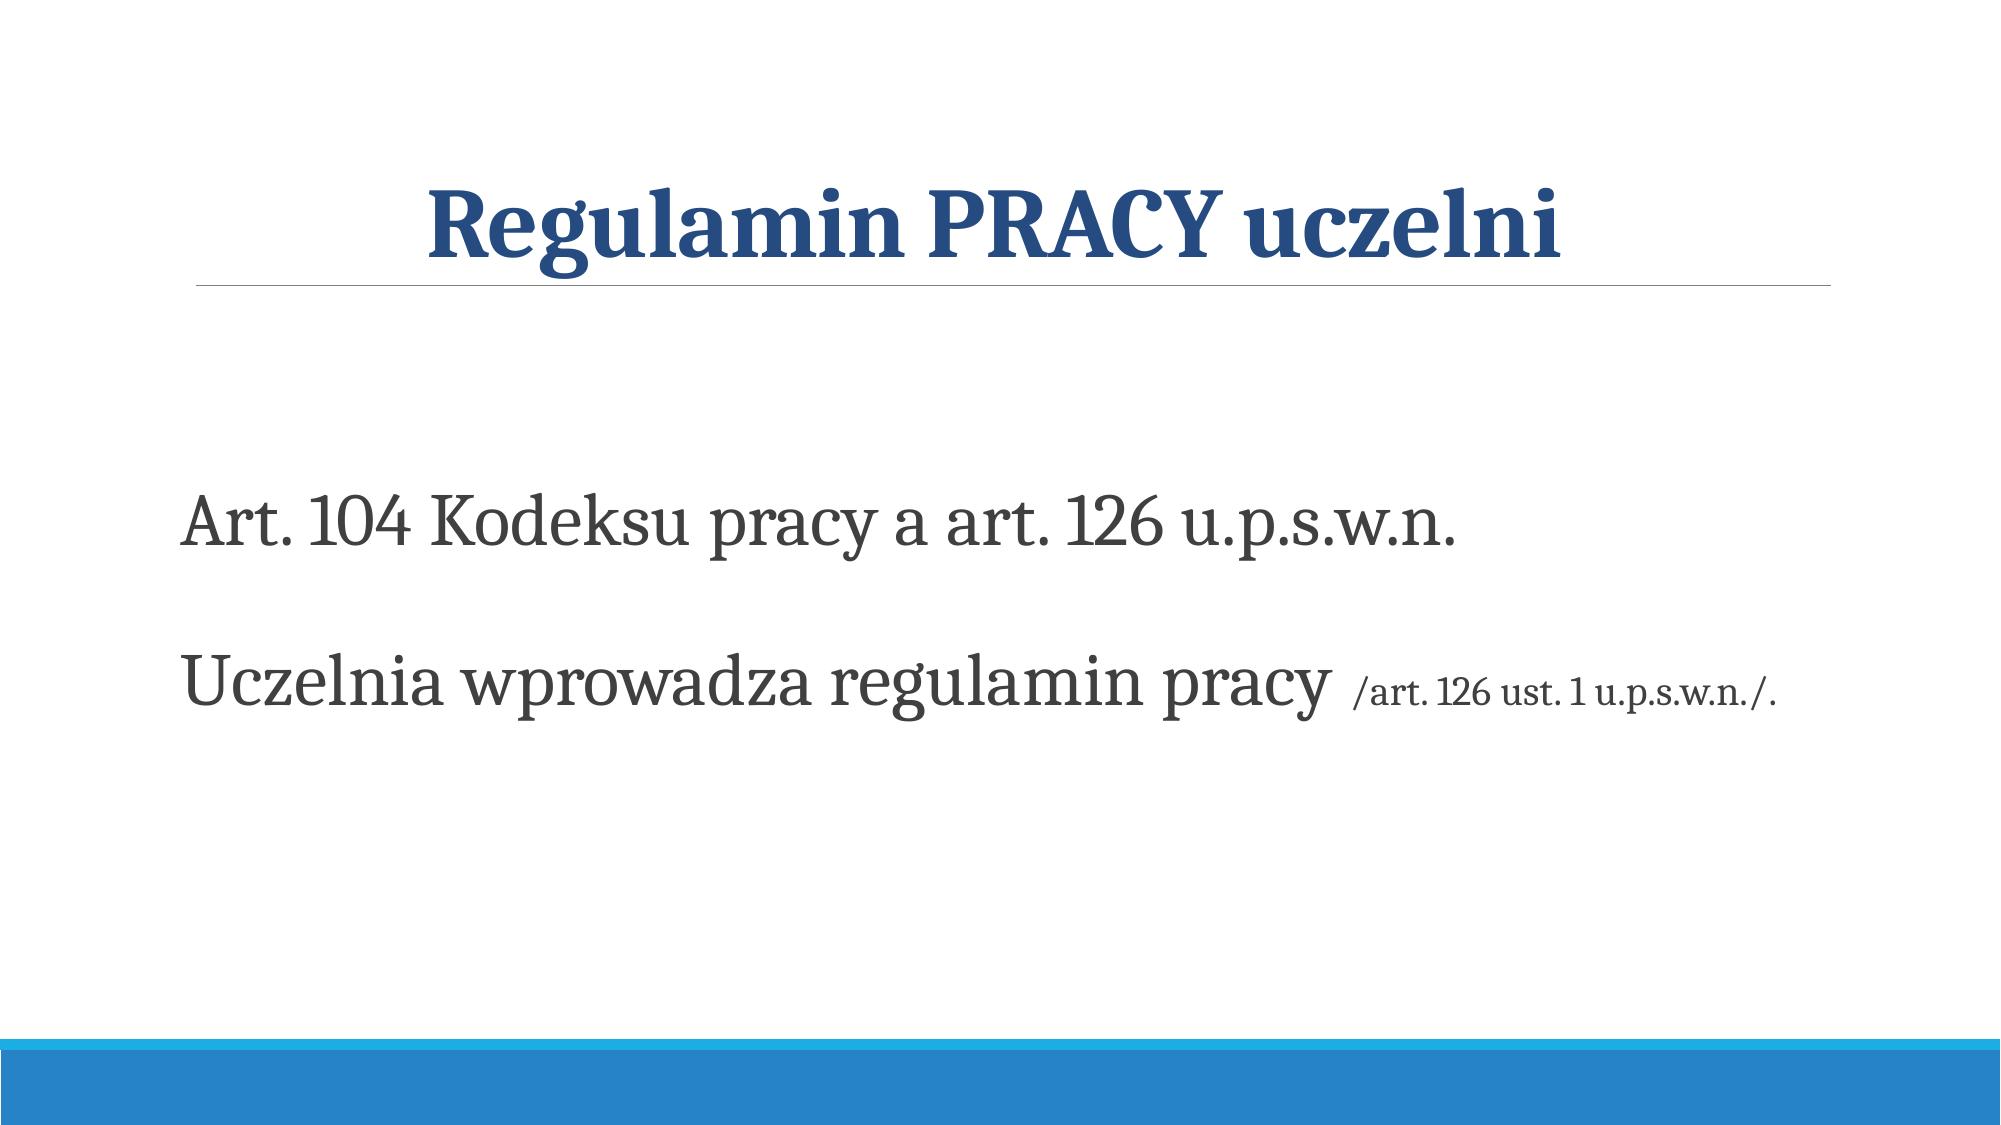

# Regulamin PRACY uczelni
Art. 104 Kodeksu pracy a art. 126 u.p.s.w.n.
Uczelnia wprowadza regulamin pracy /art. 126 ust. 1 u.p.s.w.n./.